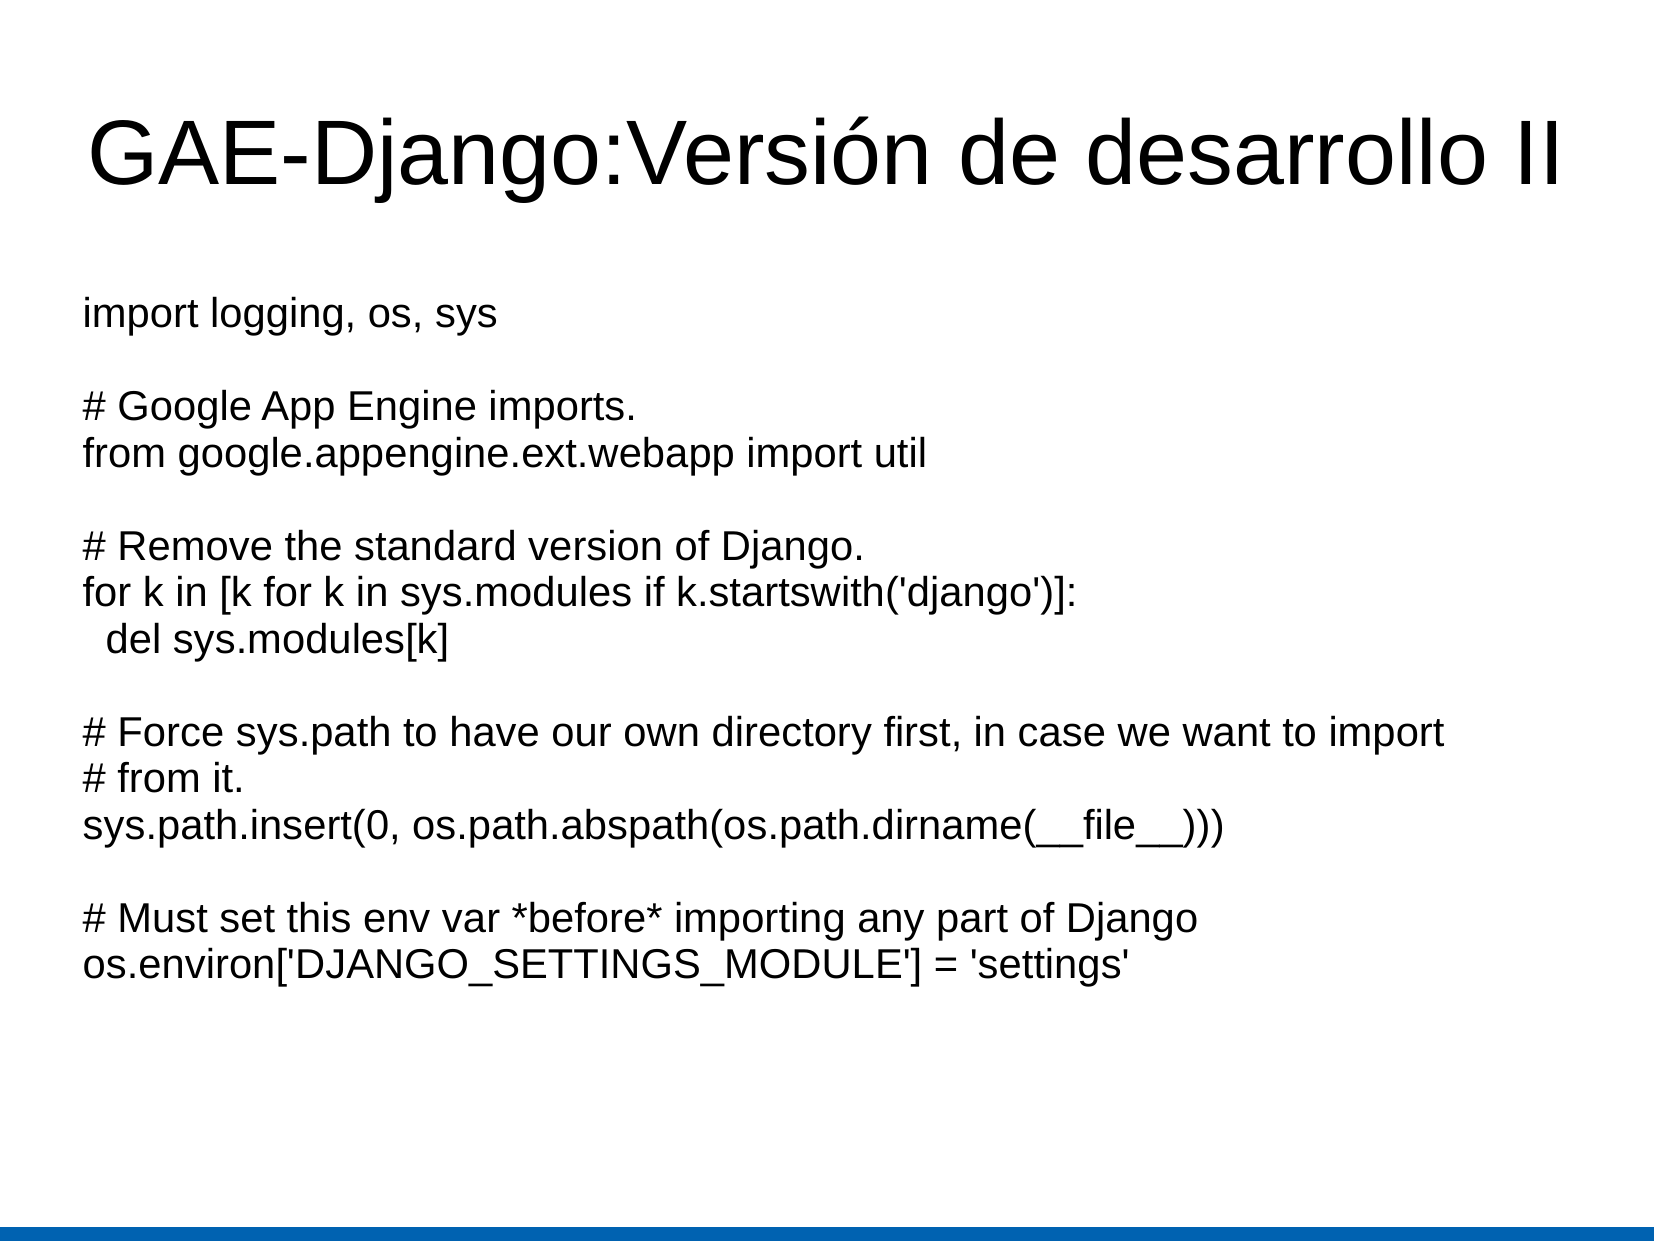

# GAE-Django:Versión de desarrollo II
import logging, os, sys
# Google App Engine imports.
from google.appengine.ext.webapp import util
# Remove the standard version of Django.
for k in [k for k in sys.modules if k.startswith('django')]:
 del sys.modules[k]
# Force sys.path to have our own directory first, in case we want to import
# from it.
sys.path.insert(0, os.path.abspath(os.path.dirname(__file__)))
# Must set this env var *before* importing any part of Django
os.environ['DJANGO_SETTINGS_MODULE'] = 'settings'